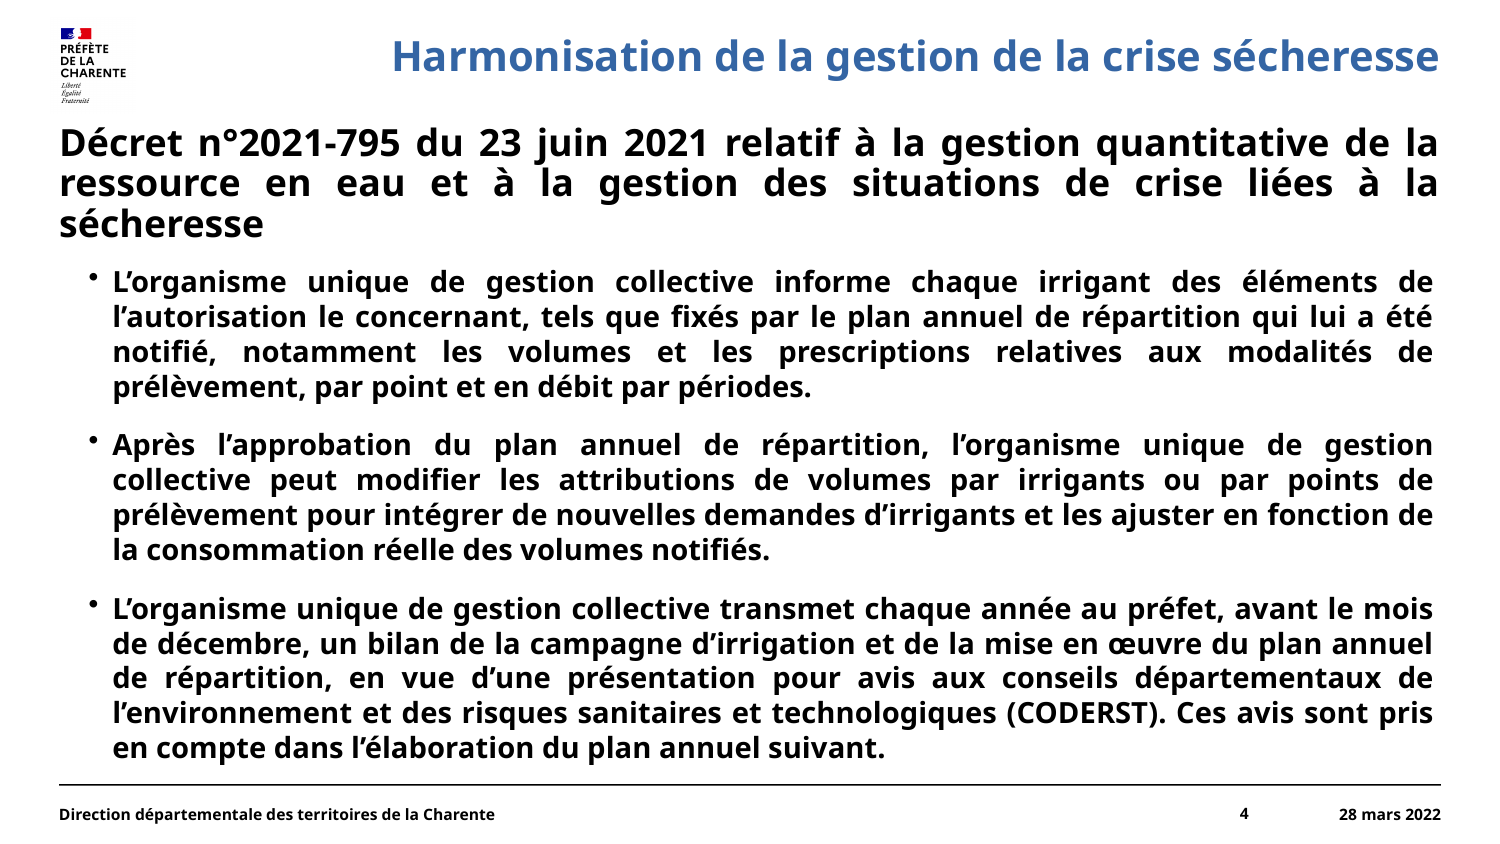

Harmonisation de la gestion de la crise sécheresse
Décret n°2021-795 du 23 juin 2021 relatif à la gestion quantitative de la ressource en eau et à la gestion des situations de crise liées à la sécheresse
#
L’organisme unique de gestion collective informe chaque irrigant des éléments de l’autorisation le concernant, tels que fixés par le plan annuel de répartition qui lui a été notifié, notamment les volumes et les prescriptions relatives aux modalités de prélèvement, par point et en débit par périodes.
Après l’approbation du plan annuel de répartition, l’organisme unique de gestion collective peut modifier les attributions de volumes par irrigants ou par points de prélèvement pour intégrer de nouvelles demandes d’irrigants et les ajuster en fonction de la consommation réelle des volumes notifiés.
L’organisme unique de gestion collective transmet chaque année au préfet, avant le mois de décembre, un bilan de la campagne d’irrigation et de la mise en œuvre du plan annuel de répartition, en vue d’une présentation pour avis aux conseils départementaux de l’environnement et des risques sanitaires et technologiques (CODERST). Ces avis sont pris en compte dans l’élaboration du plan annuel suivant.
Direction départementale des territoires de la Charente
28 mars 2022